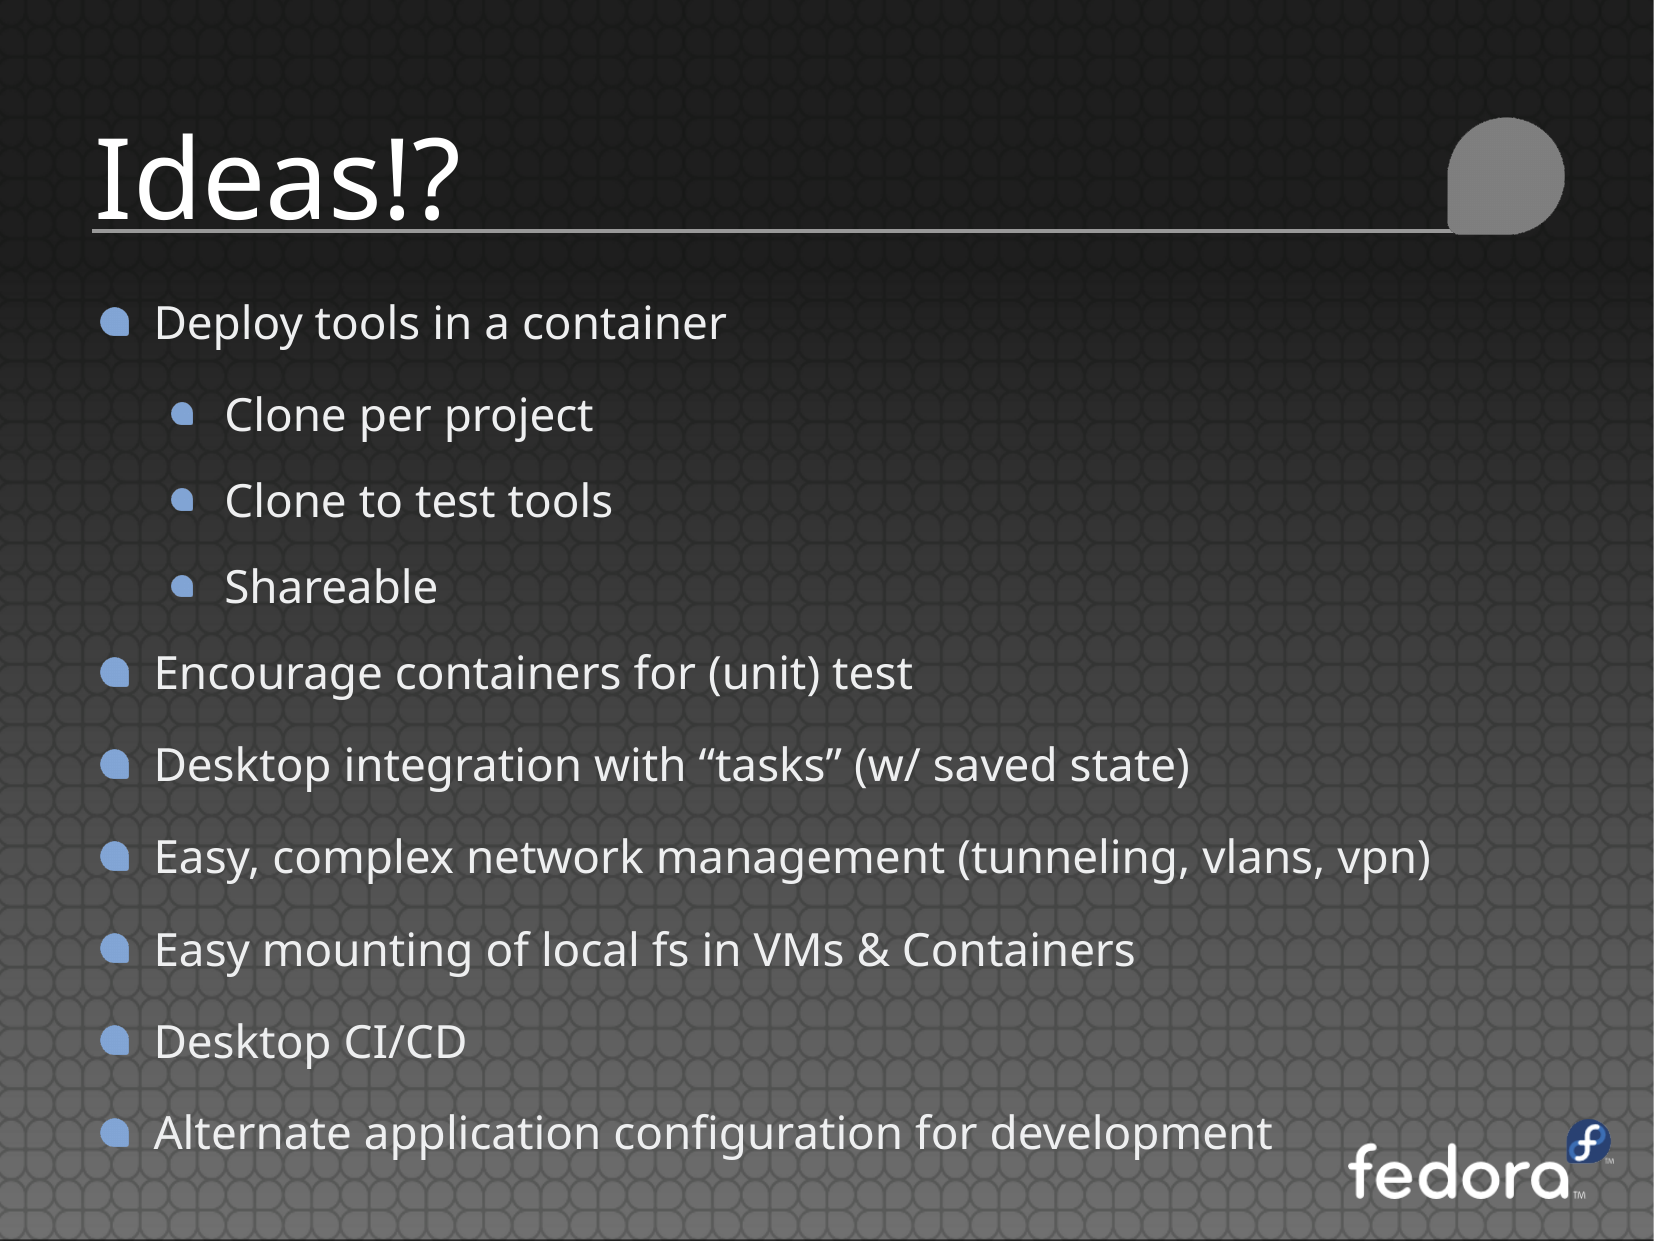

Ideas!?
# Deploy tools in a container
Clone per project
Clone to test tools
Shareable
Encourage containers for (unit) test
Desktop integration with “tasks” (w/ saved state)
Easy, complex network management (tunneling, vlans, vpn)
Easy mounting of local fs in VMs & Containers
Desktop CI/CD
Alternate application configuration for development